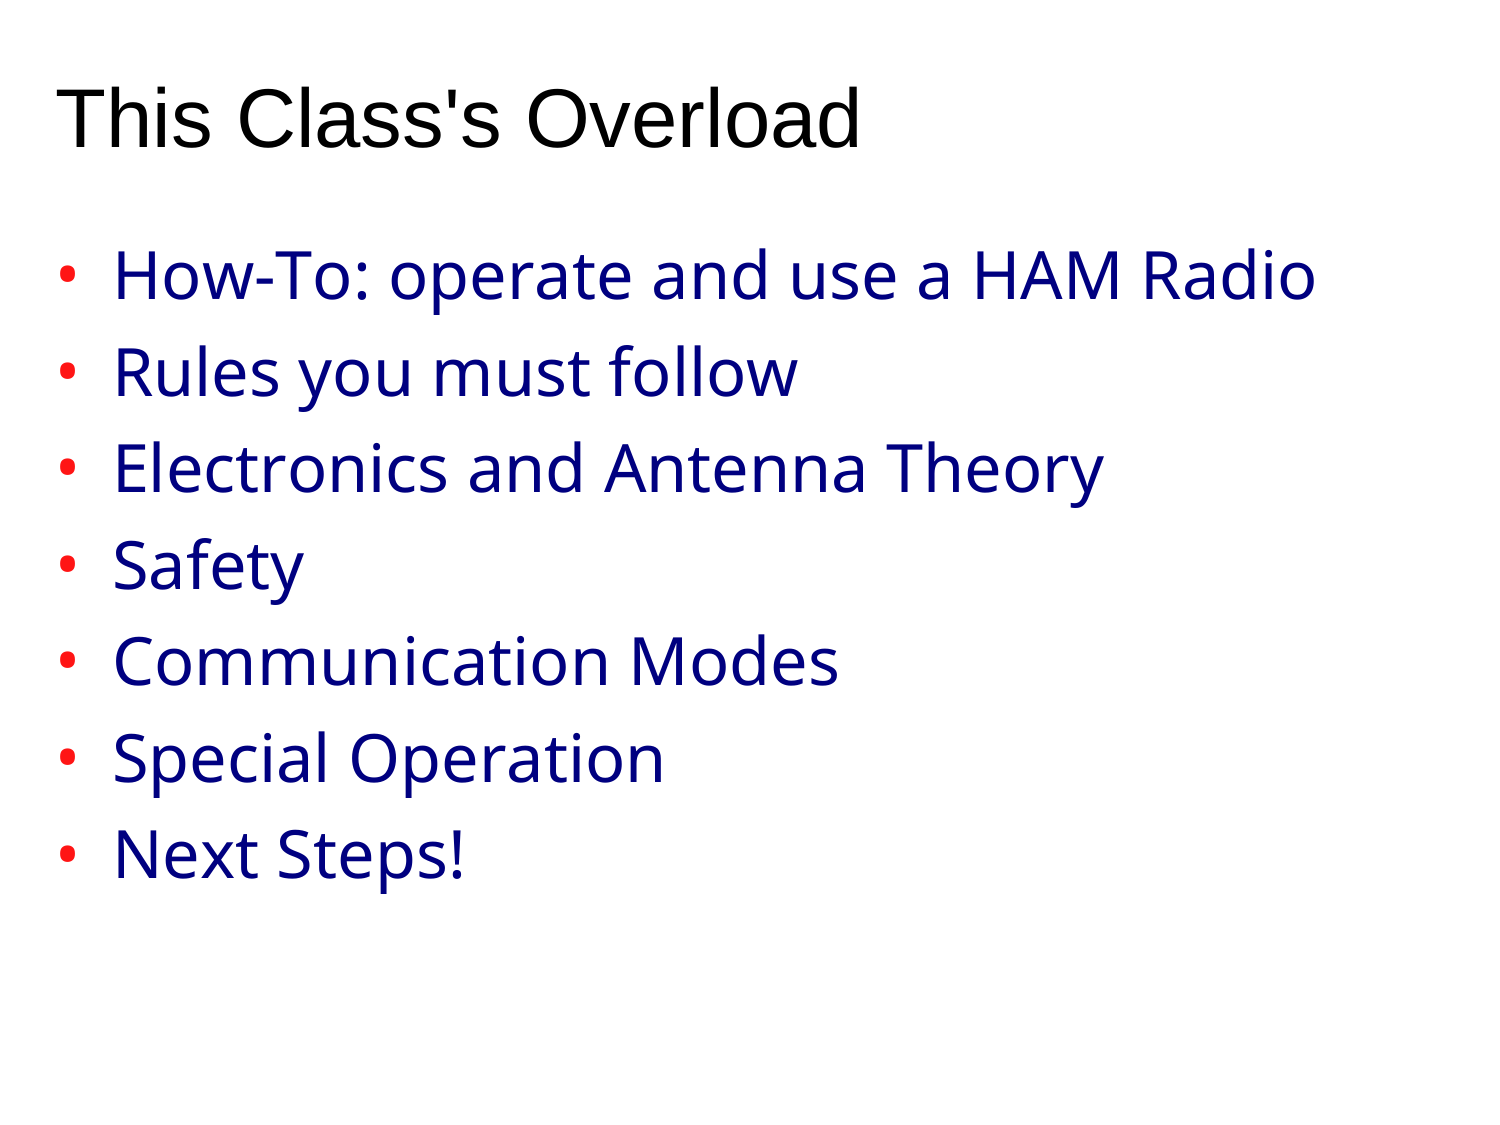

# This Class's Overload
How-To: operate and use a HAM Radio
Rules you must follow
Electronics and Antenna Theory
Safety
Communication Modes
Special Operation
Next Steps!